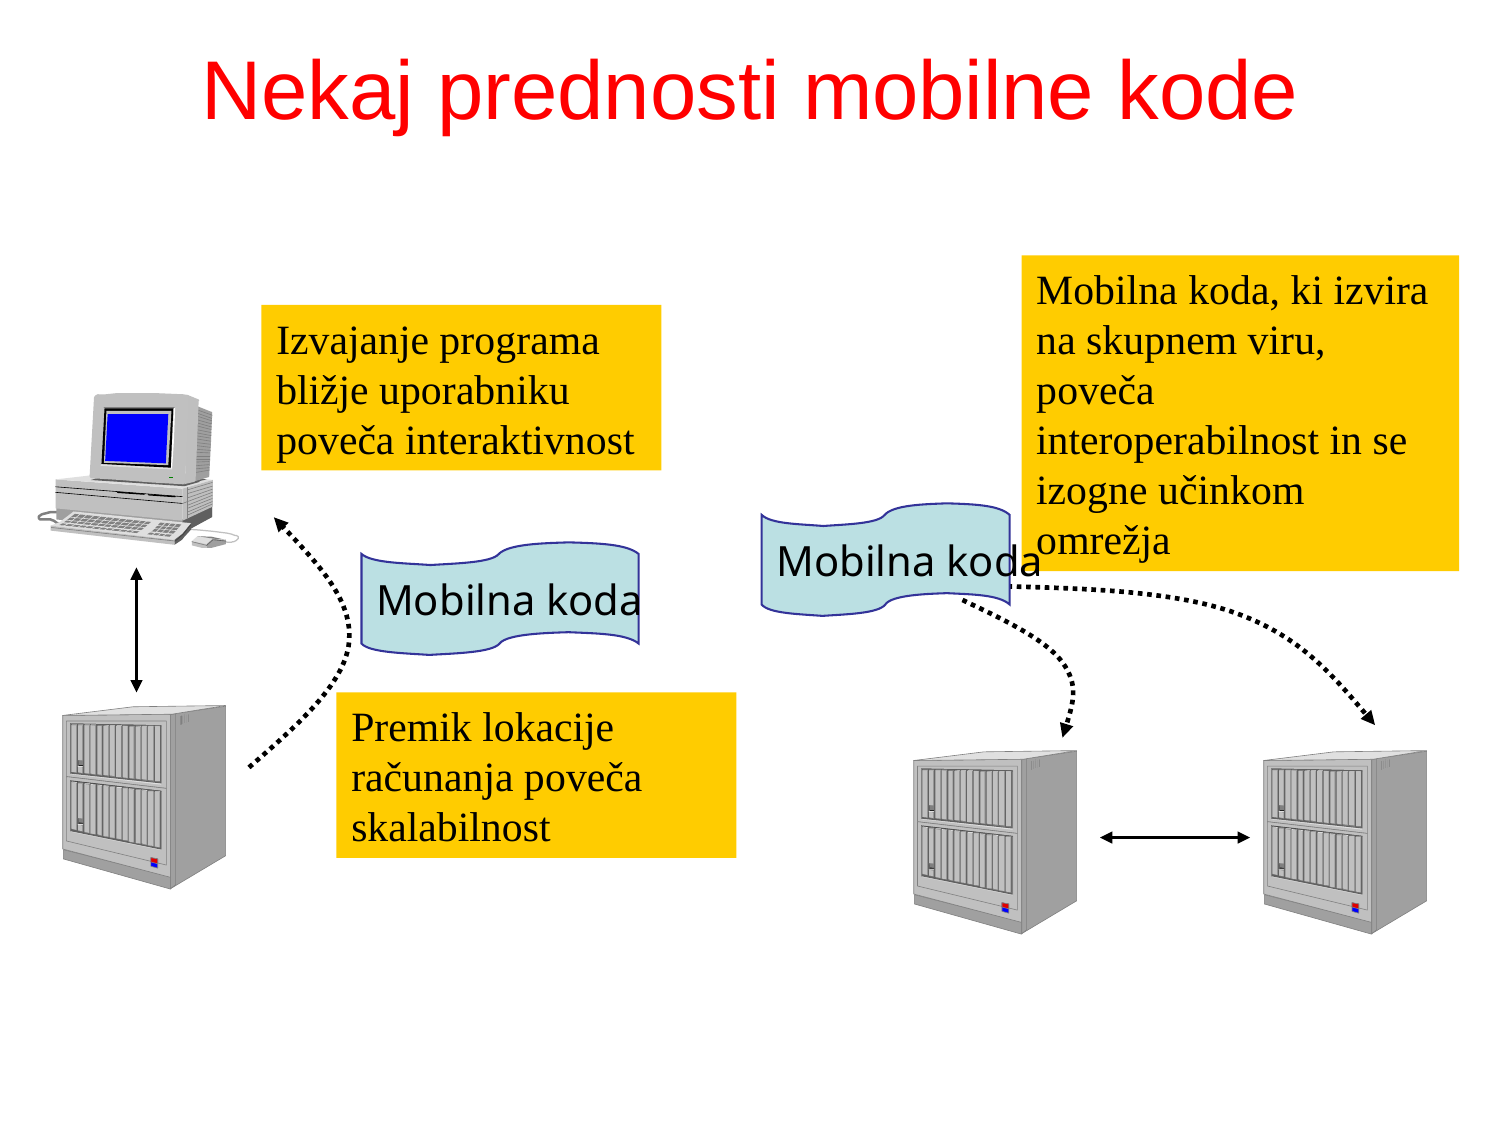

# Nekaj prednosti mobilne kode
Mobilna koda, ki izvira na skupnem viru, poveča interoperabilnost in se izogne učinkom omrežja
Izvajanje programa bližje uporabniku poveča interaktivnost
Mobilna koda
Mobilna koda
Premik lokacije računanja poveča skalabilnost